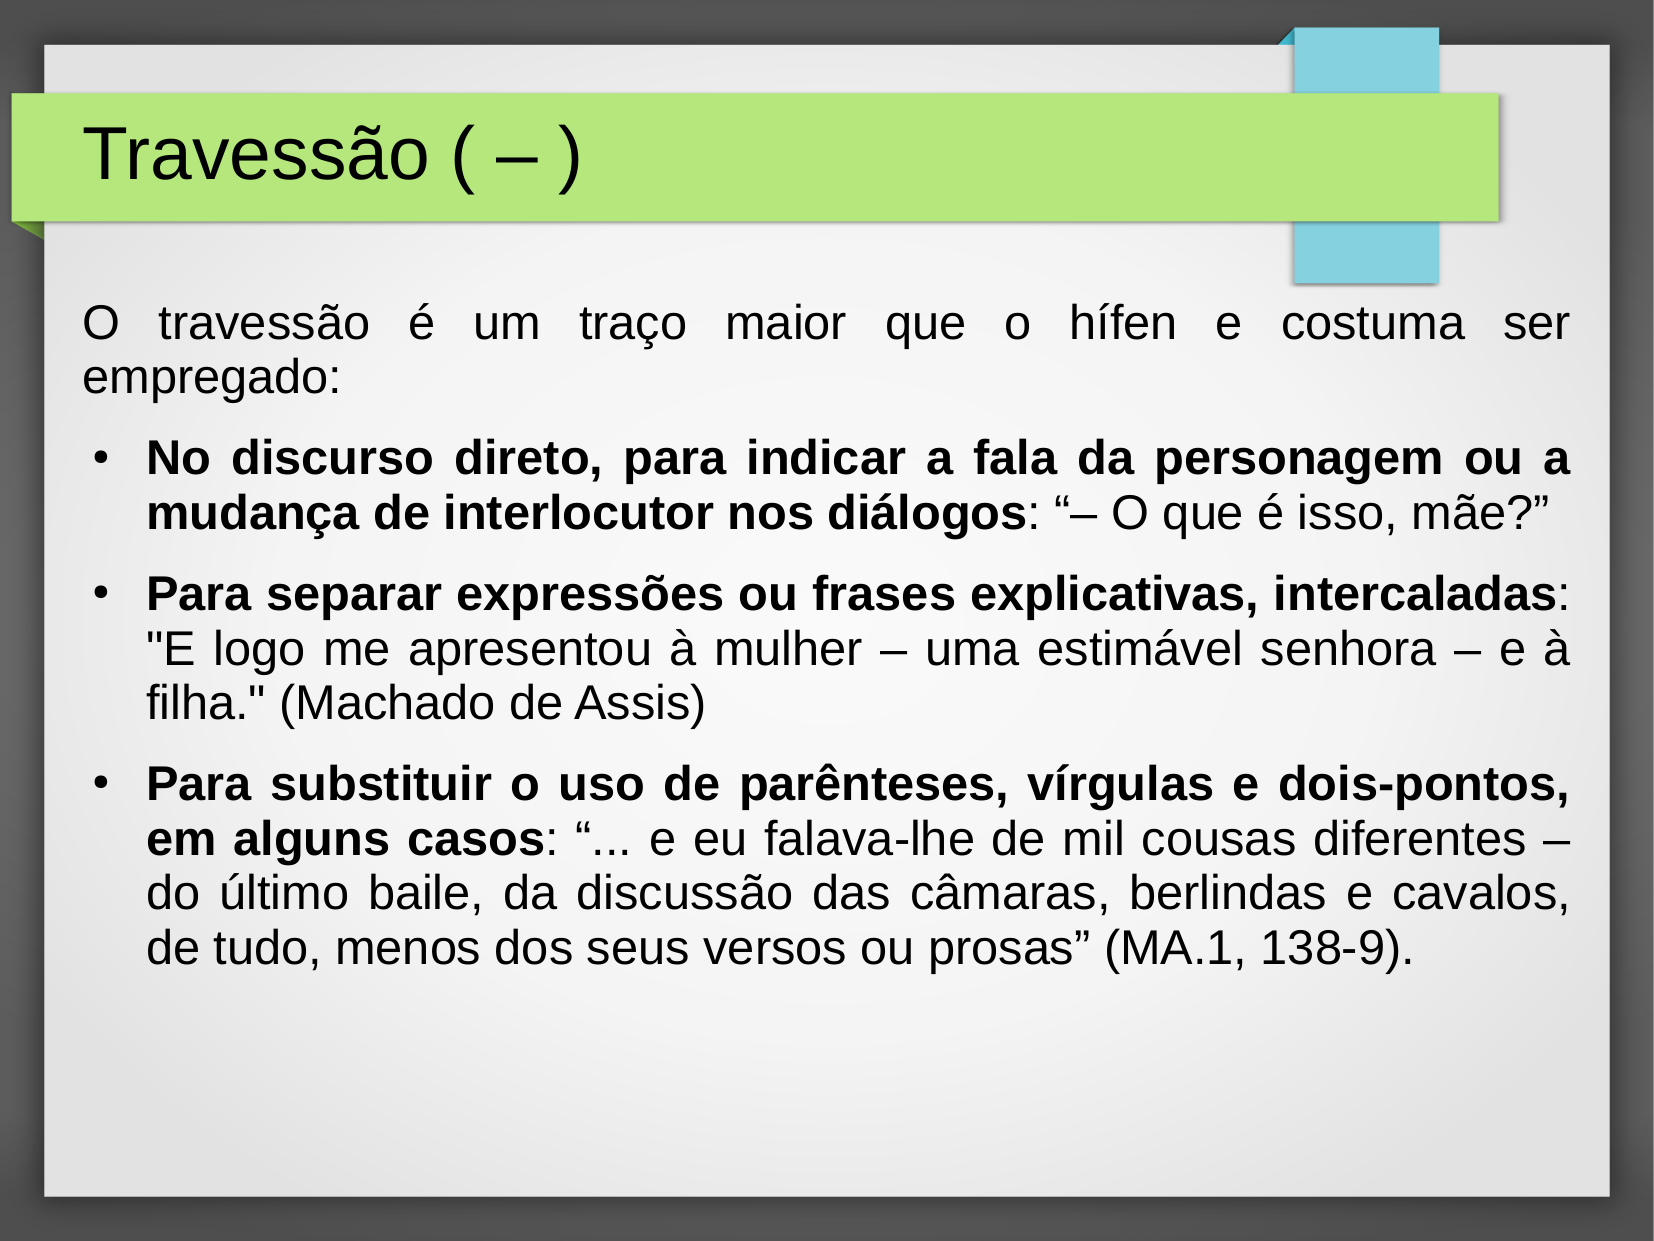

# Travessão ( – )
O travessão é um traço maior que o hífen e costuma ser empregado:
No discurso direto, para indicar a fala da personagem ou a mudança de interlocutor nos diálogos: “– O que é isso, mãe?”
Para separar expressões ou frases explicativas, intercaladas: "E logo me apresentou à mulher – uma estimável senhora – e à filha." (Machado de Assis)
Para substituir o uso de parênteses, vírgulas e dois-pontos, em alguns casos: “... e eu falava-lhe de mil cousas diferentes – do último baile, da discussão das câmaras, berlindas e cavalos, de tudo, menos dos seus versos ou prosas” (MA.1, 138-9).